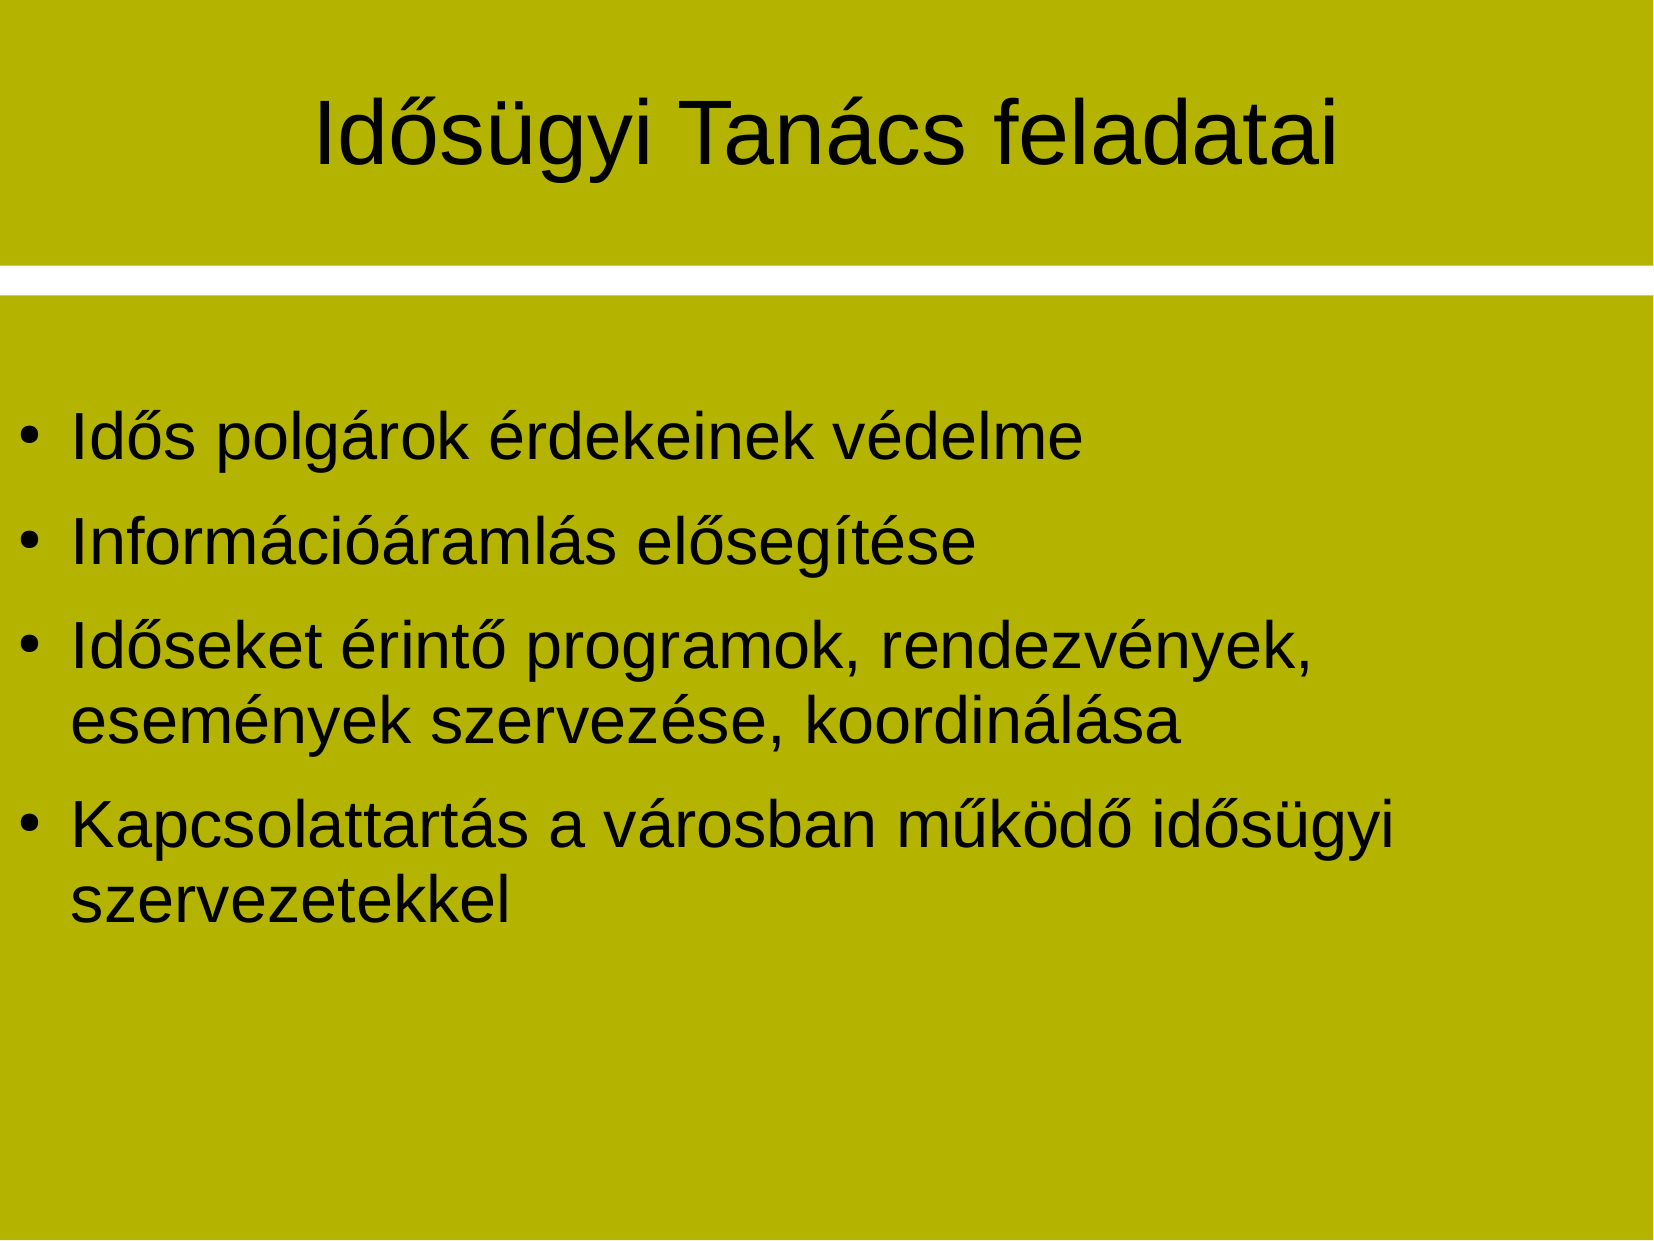

# Idősügyi Tanács feladatai
Idős polgárok érdekeinek védelme
Információáramlás elősegítése
Időseket érintő programok, rendezvények, események szervezése, koordinálása
Kapcsolattartás a városban működő idősügyi szervezetekkel